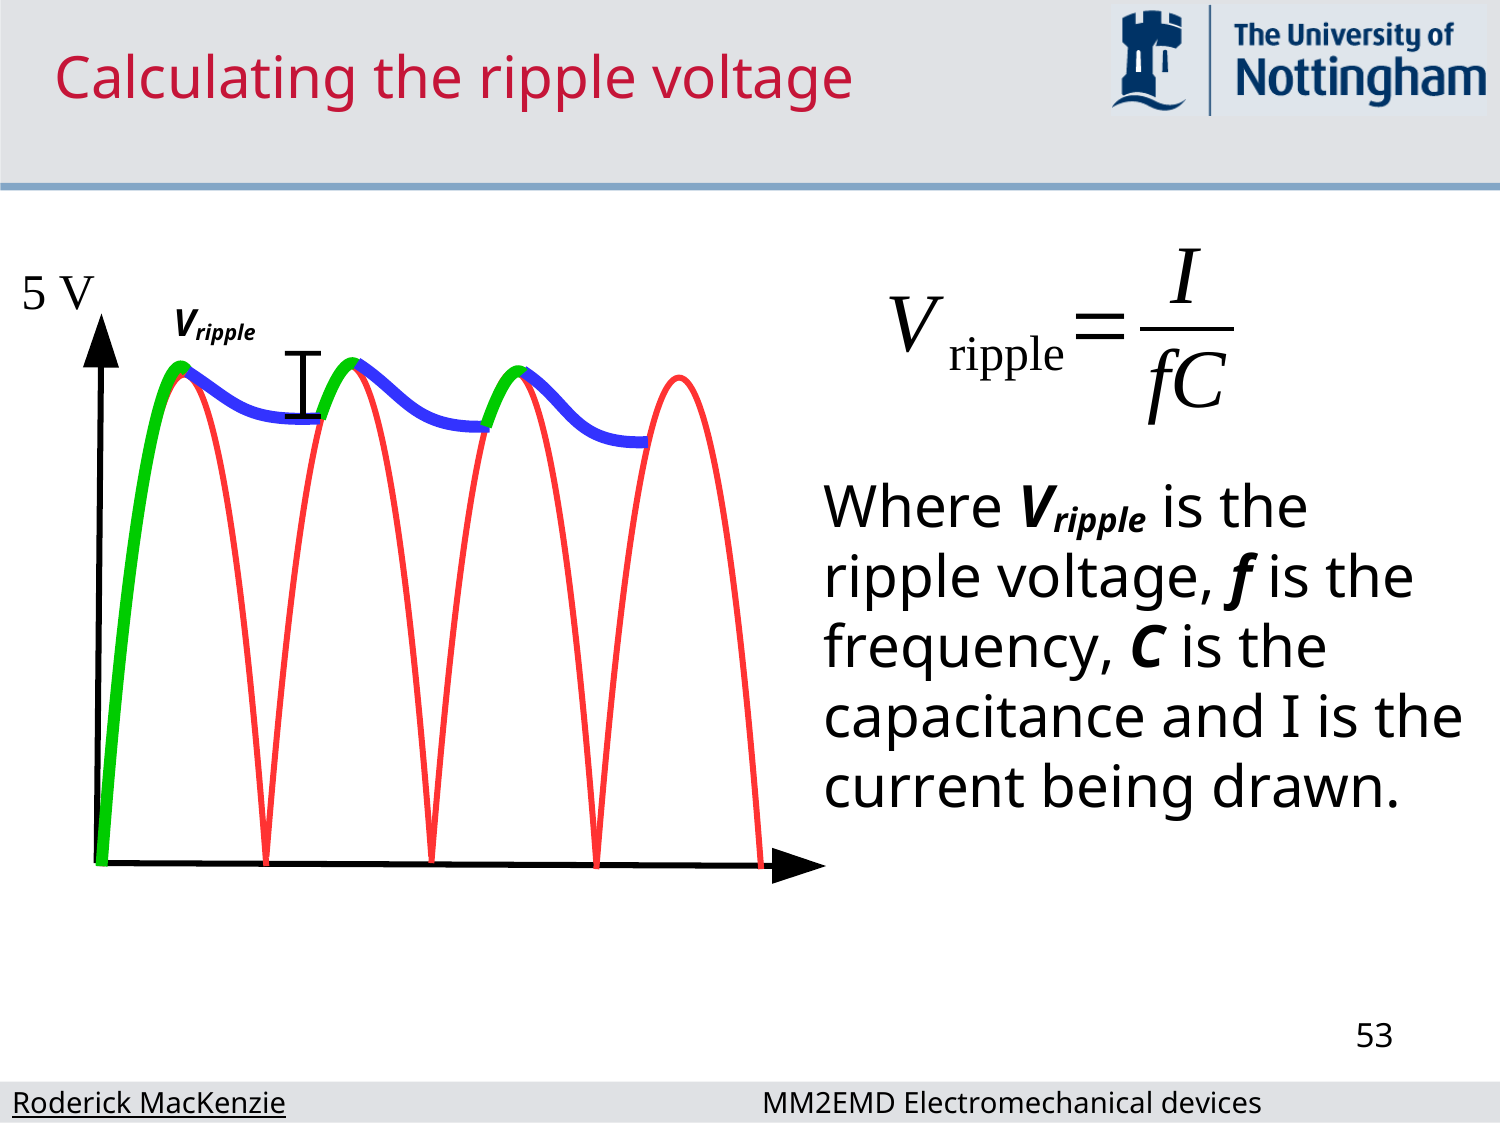

# Calculating the ripple voltage
5 V
Vripple
Where Vripple is the ripple voltage, f is the frequency, C is the capacitance and I is the current being drawn.